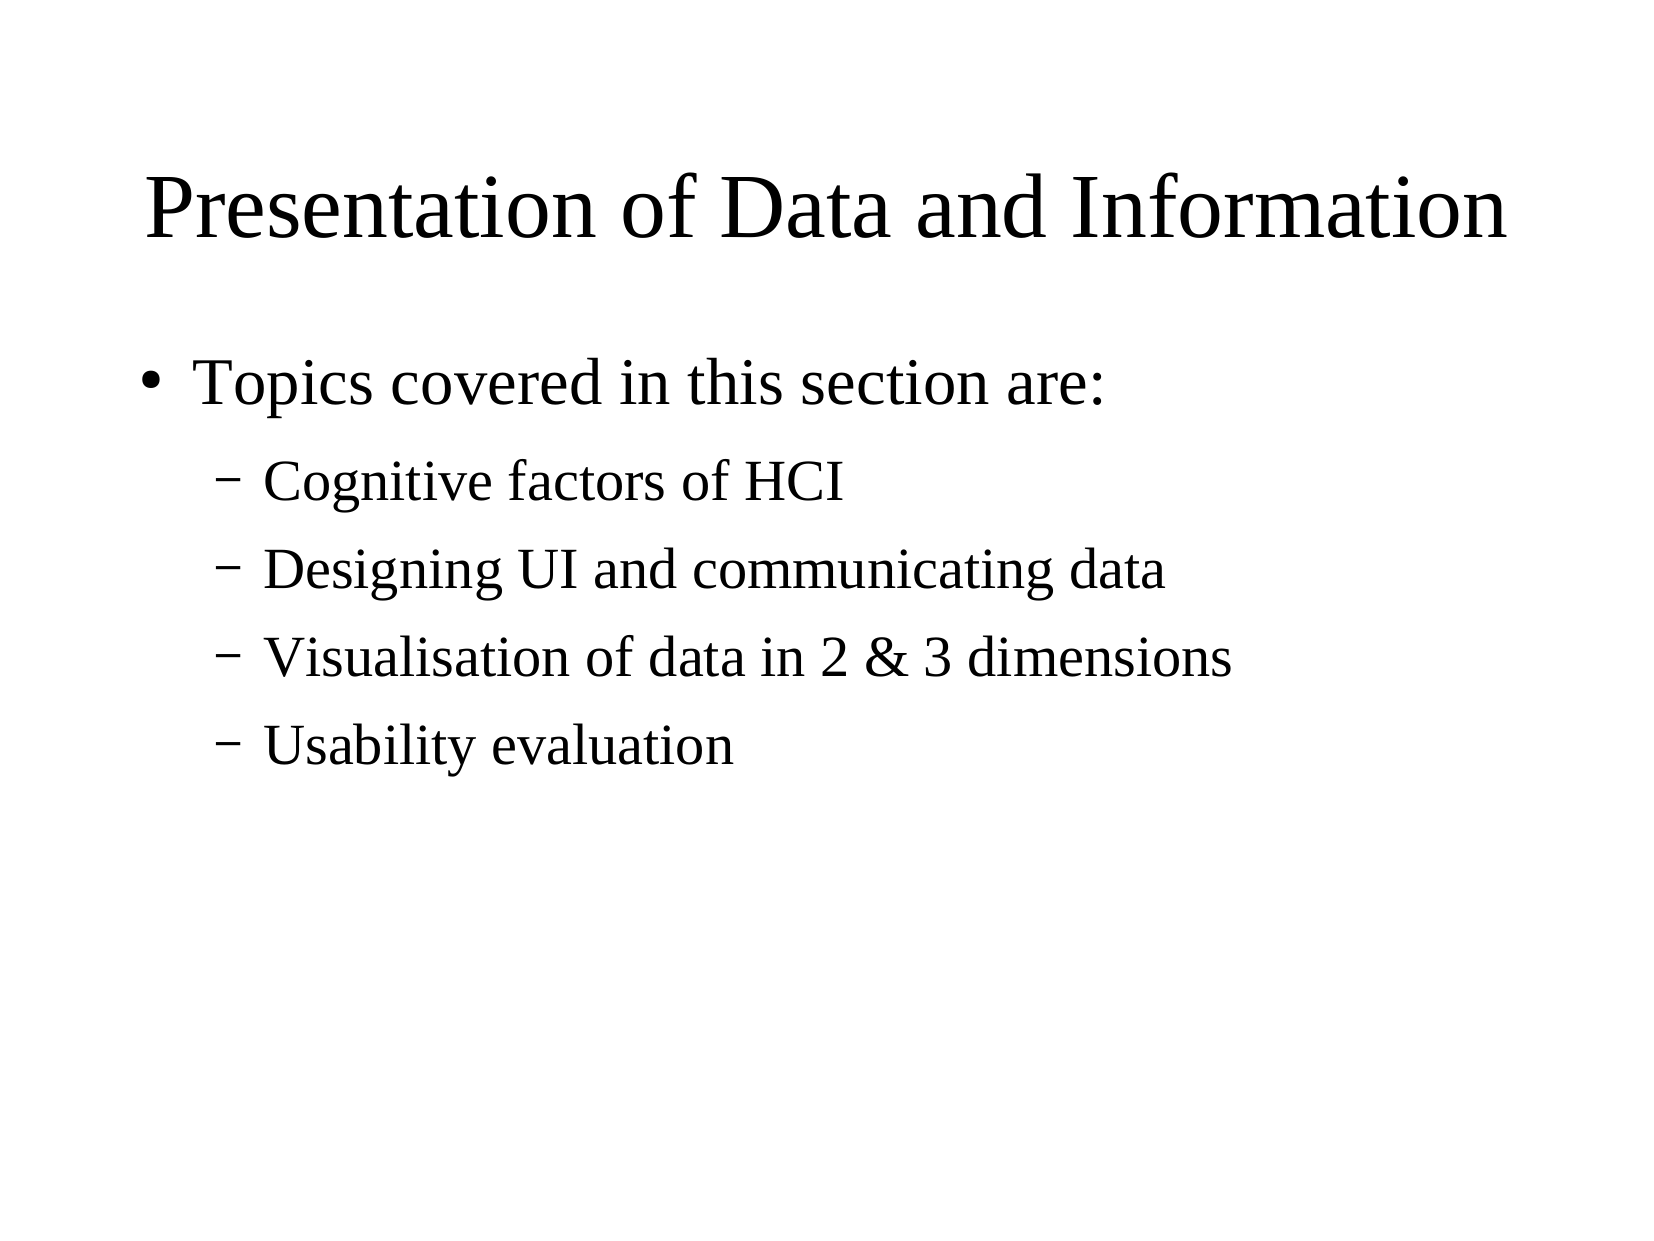

# Presentation of Data and Information
Topics covered in this section are:
Cognitive factors of HCI
Designing UI and communicating data
Visualisation of data in 2 & 3 dimensions
Usability evaluation